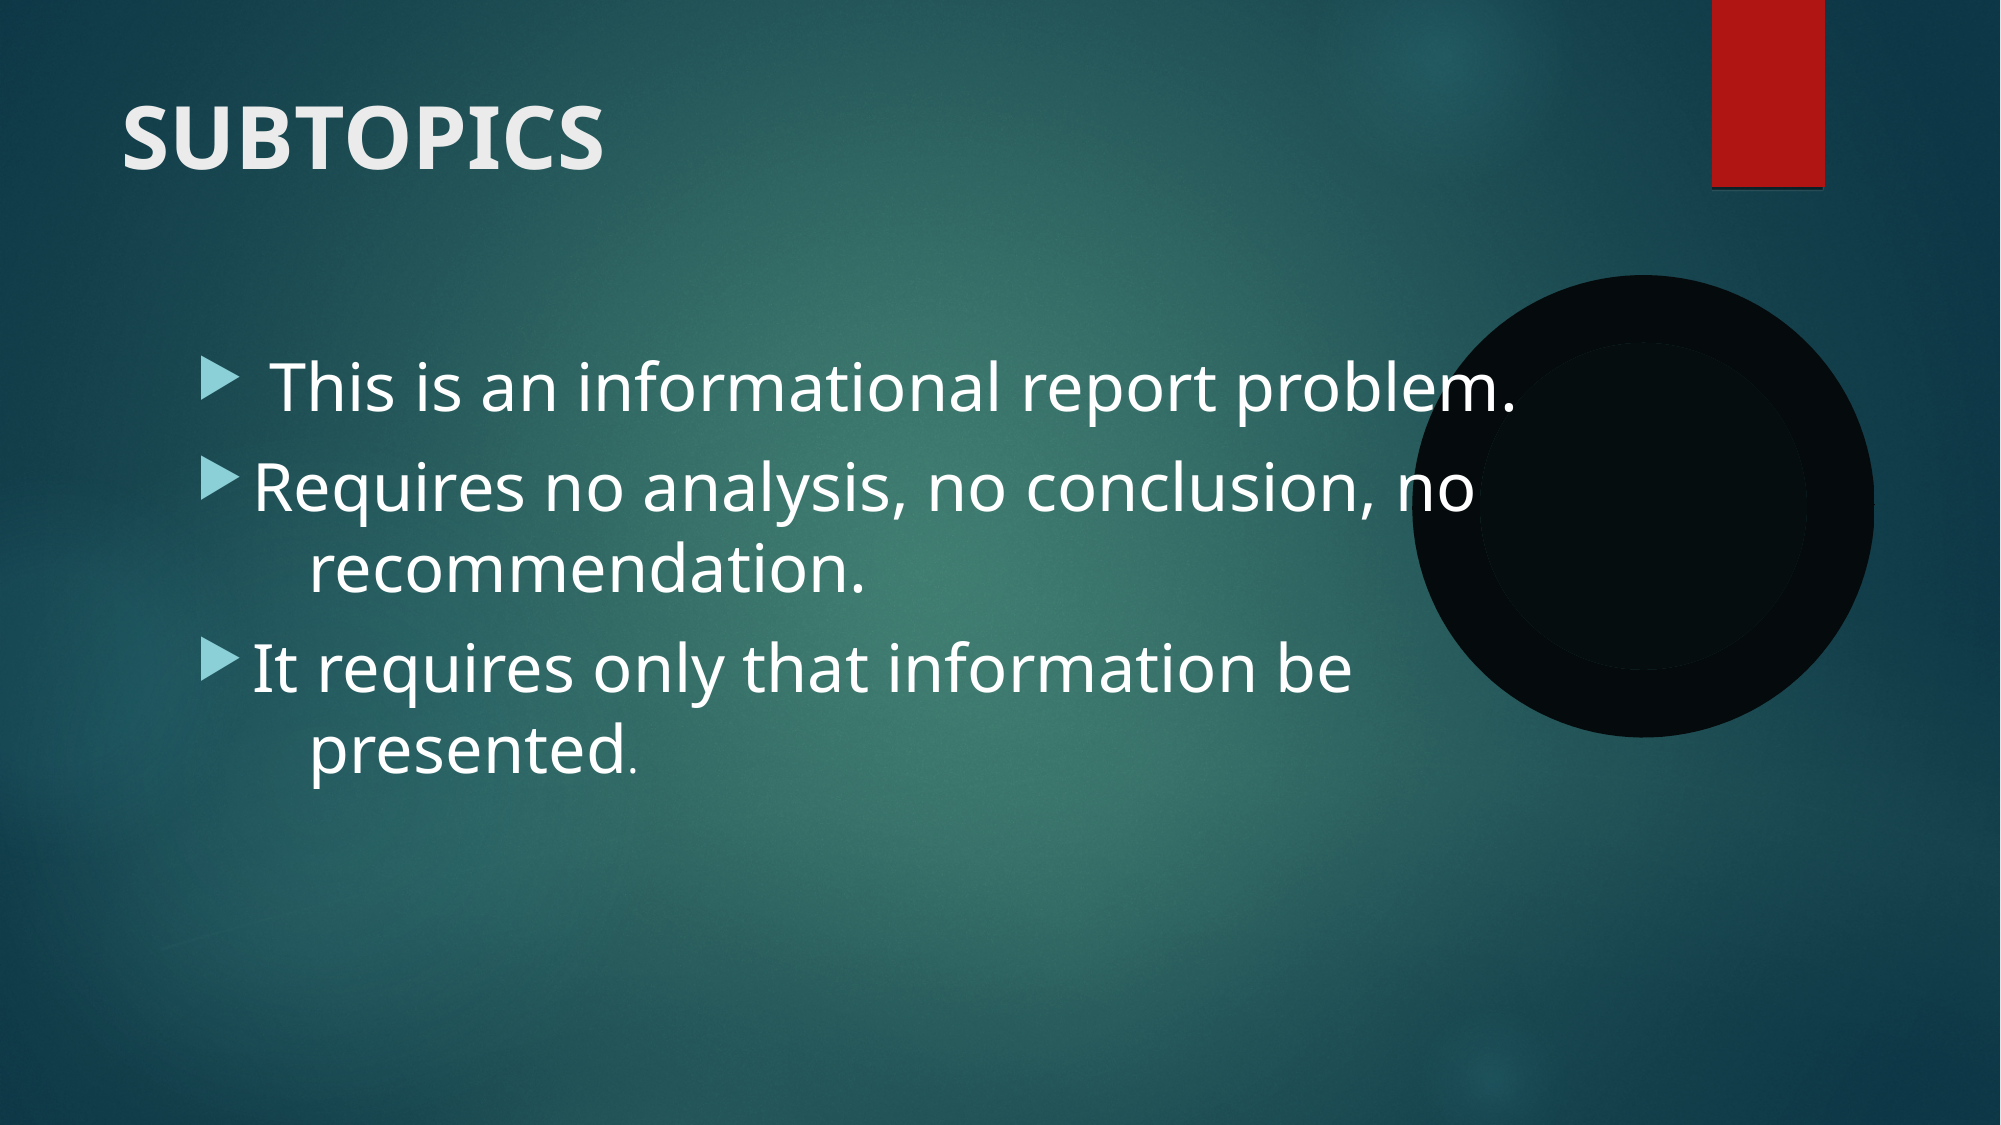

# SUBTOPICS
 This is an informational report problem.
Requires no analysis, no conclusion, no recommendation.
It requires only that information be presented.